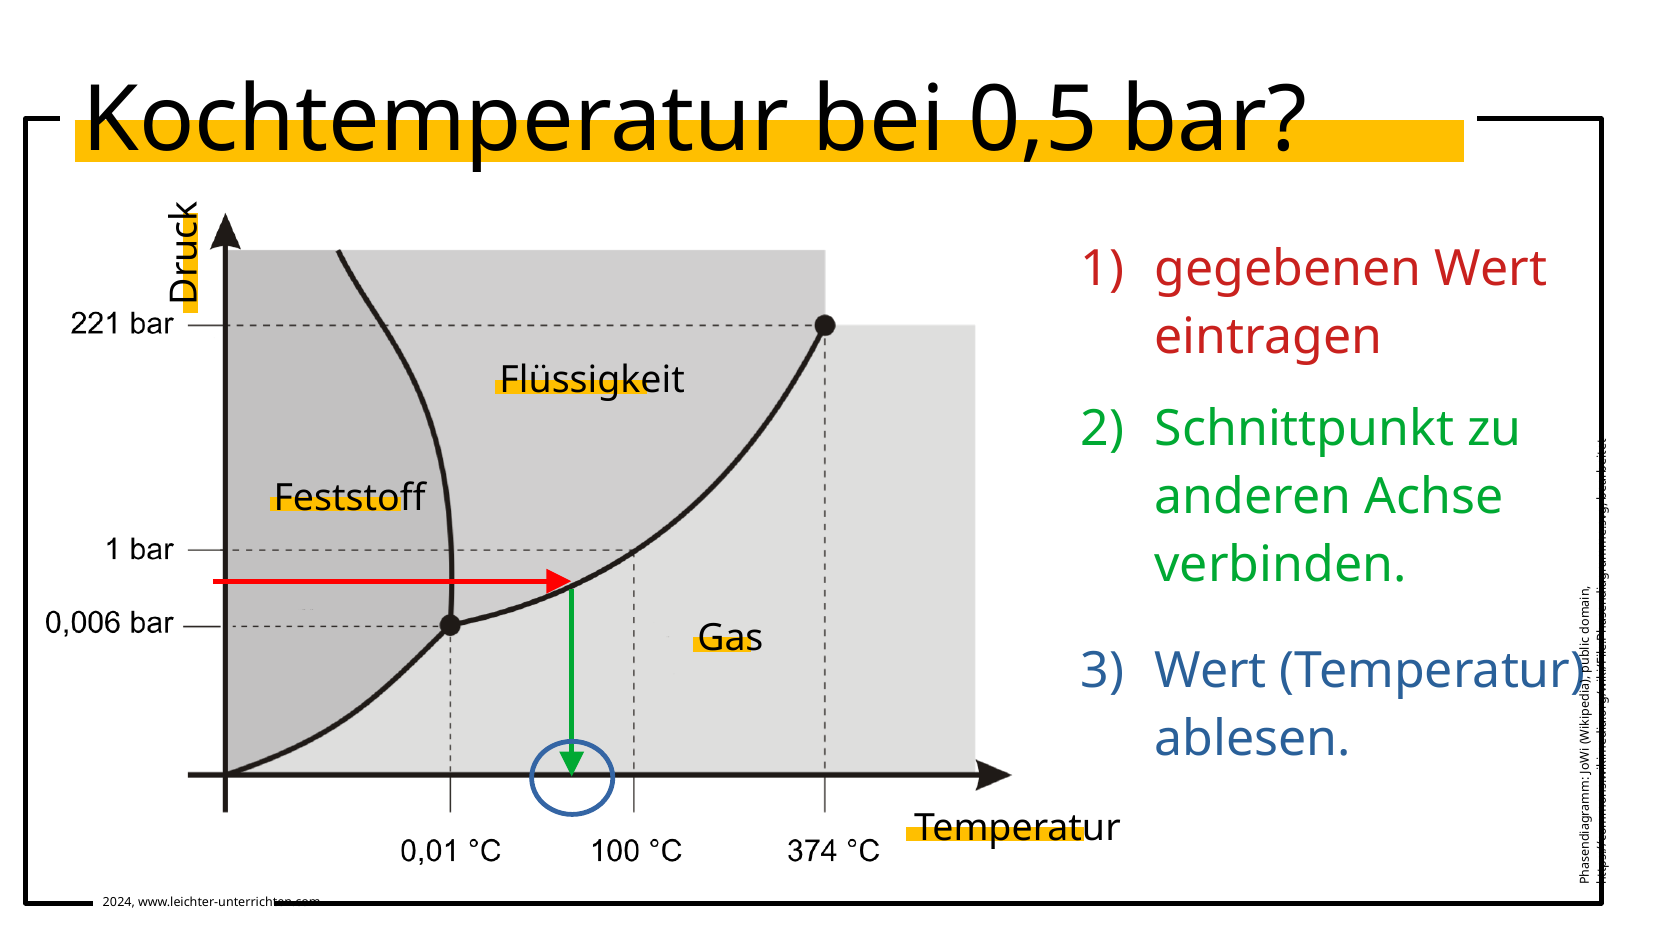

# Kochtemperatur bei 0,5 bar?
Druck
1)	gegebenen Wert
	eintragen
Flüssigkeit
2)	Schnittpunkt zu
	anderen Achse
	verbinden.
Feststoff
Phasendiagramm: JoWi (Wikipedia), public domain, https://commons.wikimedia.org/wiki/File:Phasendiagramme.svg, bearbeitet
Gas
3)	Wert (Temperatur)
	ablesen.
Temperatur